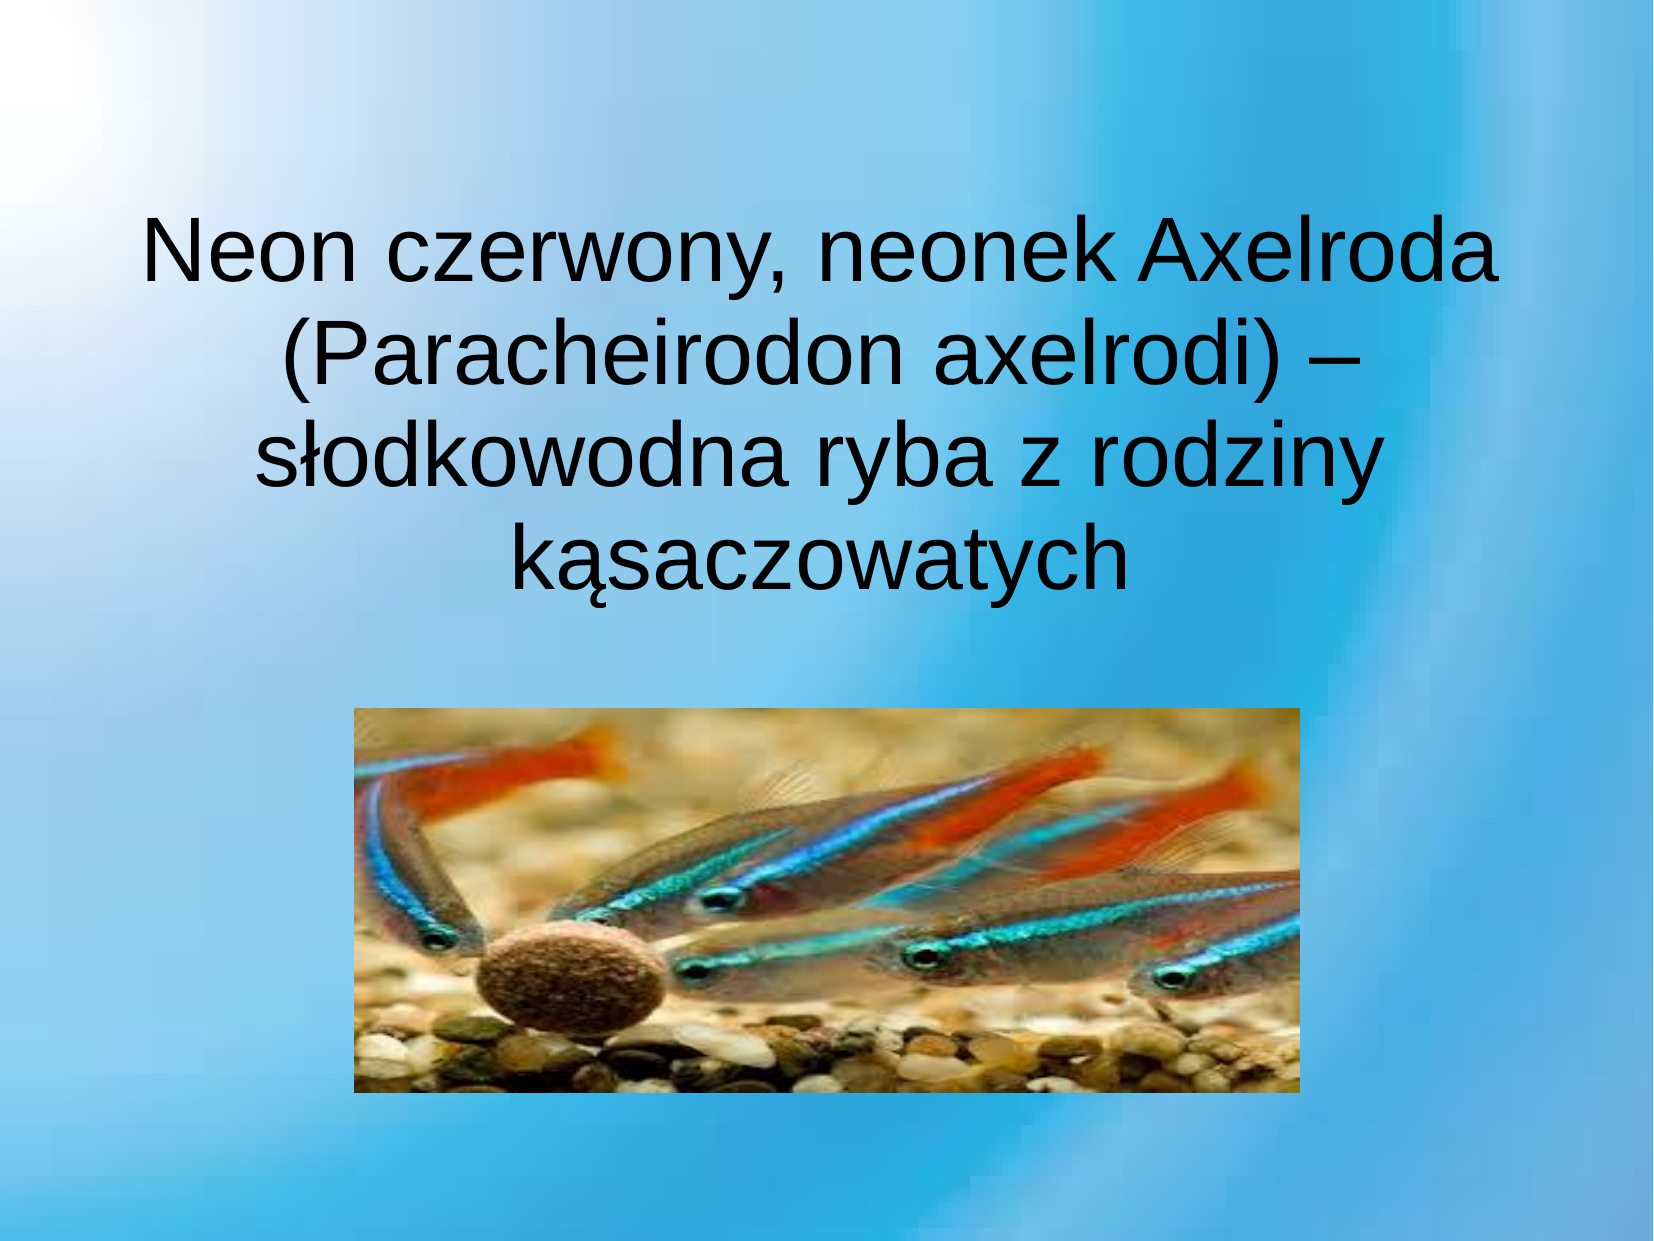

# Neon czerwony, neonek Axelroda (Paracheirodon axelrodi) – słodkowodna ryba z rodziny kąsaczowatych